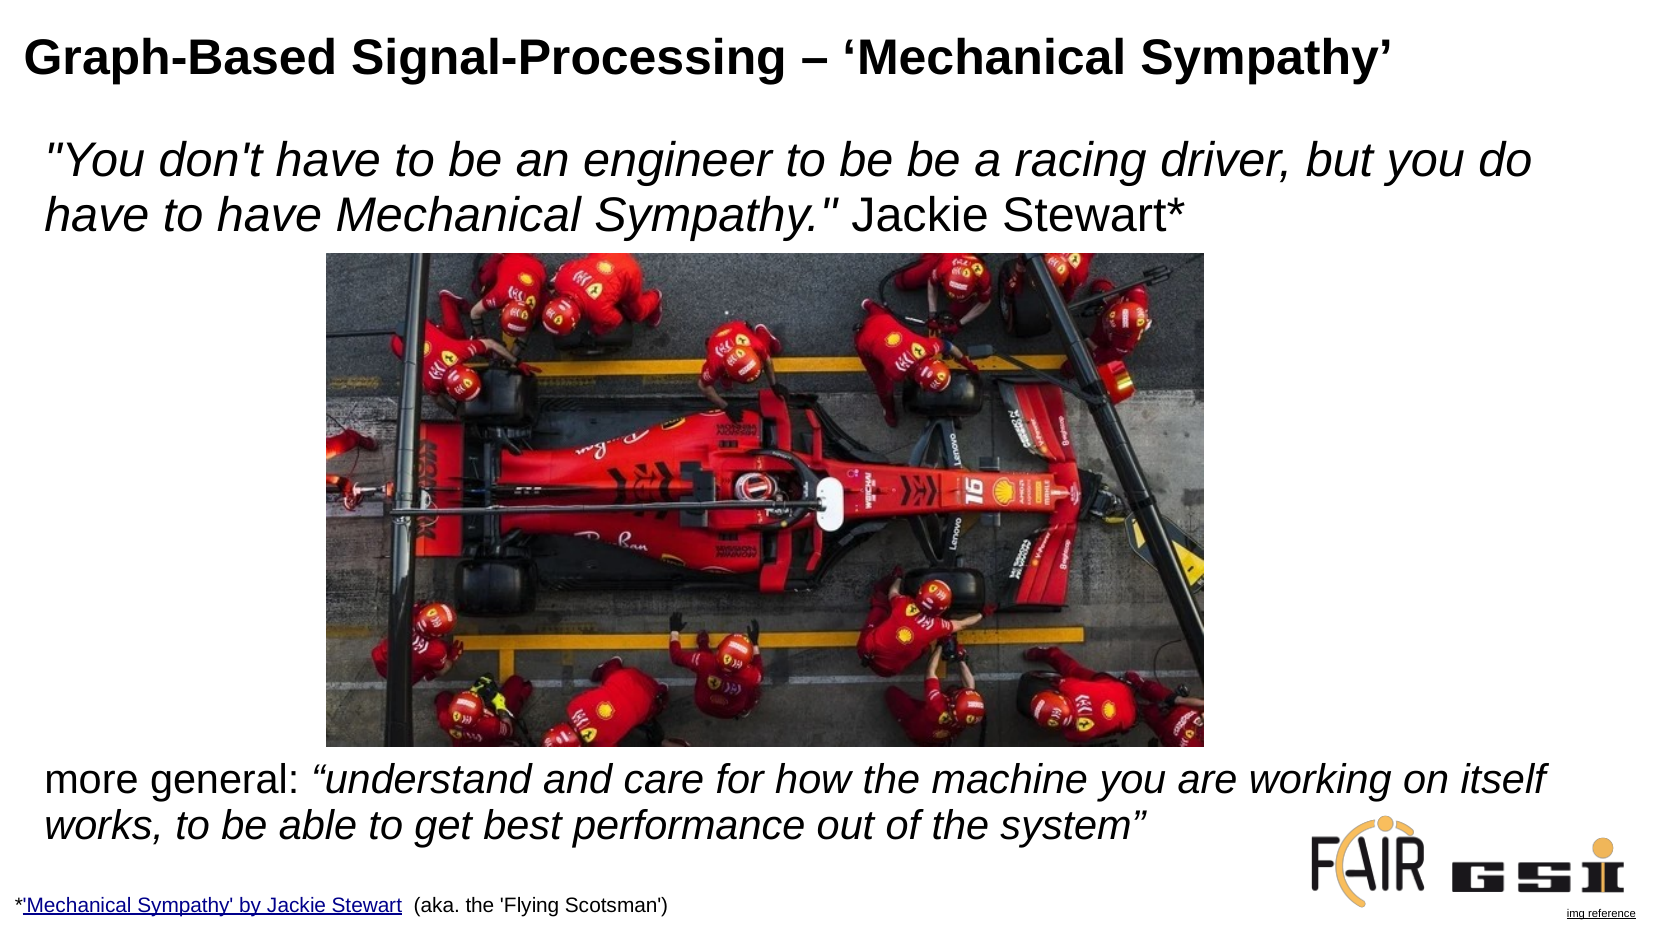

# Graph-Based Signal-Processing – ‘Mechanical Sympathy’
"You don't have to be an engineer to be be a racing driver, but you do have to have Mechanical Sympathy." Jackie Stewart*
Specific HW/SW Examples:
CPU Cache Usage ↔ L1/L2/L3
Branch Prediction ↔ if-else
Memory Alignment ↔ cache lines
Concurrency ↔ core architecture
SIMD ↔ core instructions
NUMA → atomics & locks
…
Graph-Topologies ↔ Scheduler
more general: “understand and care for how the machine you are working on itself works, to be able to get best performance out of the system”
*'Mechanical Sympathy' by Jackie Stewart (aka. the 'Flying Scotsman')
img reference